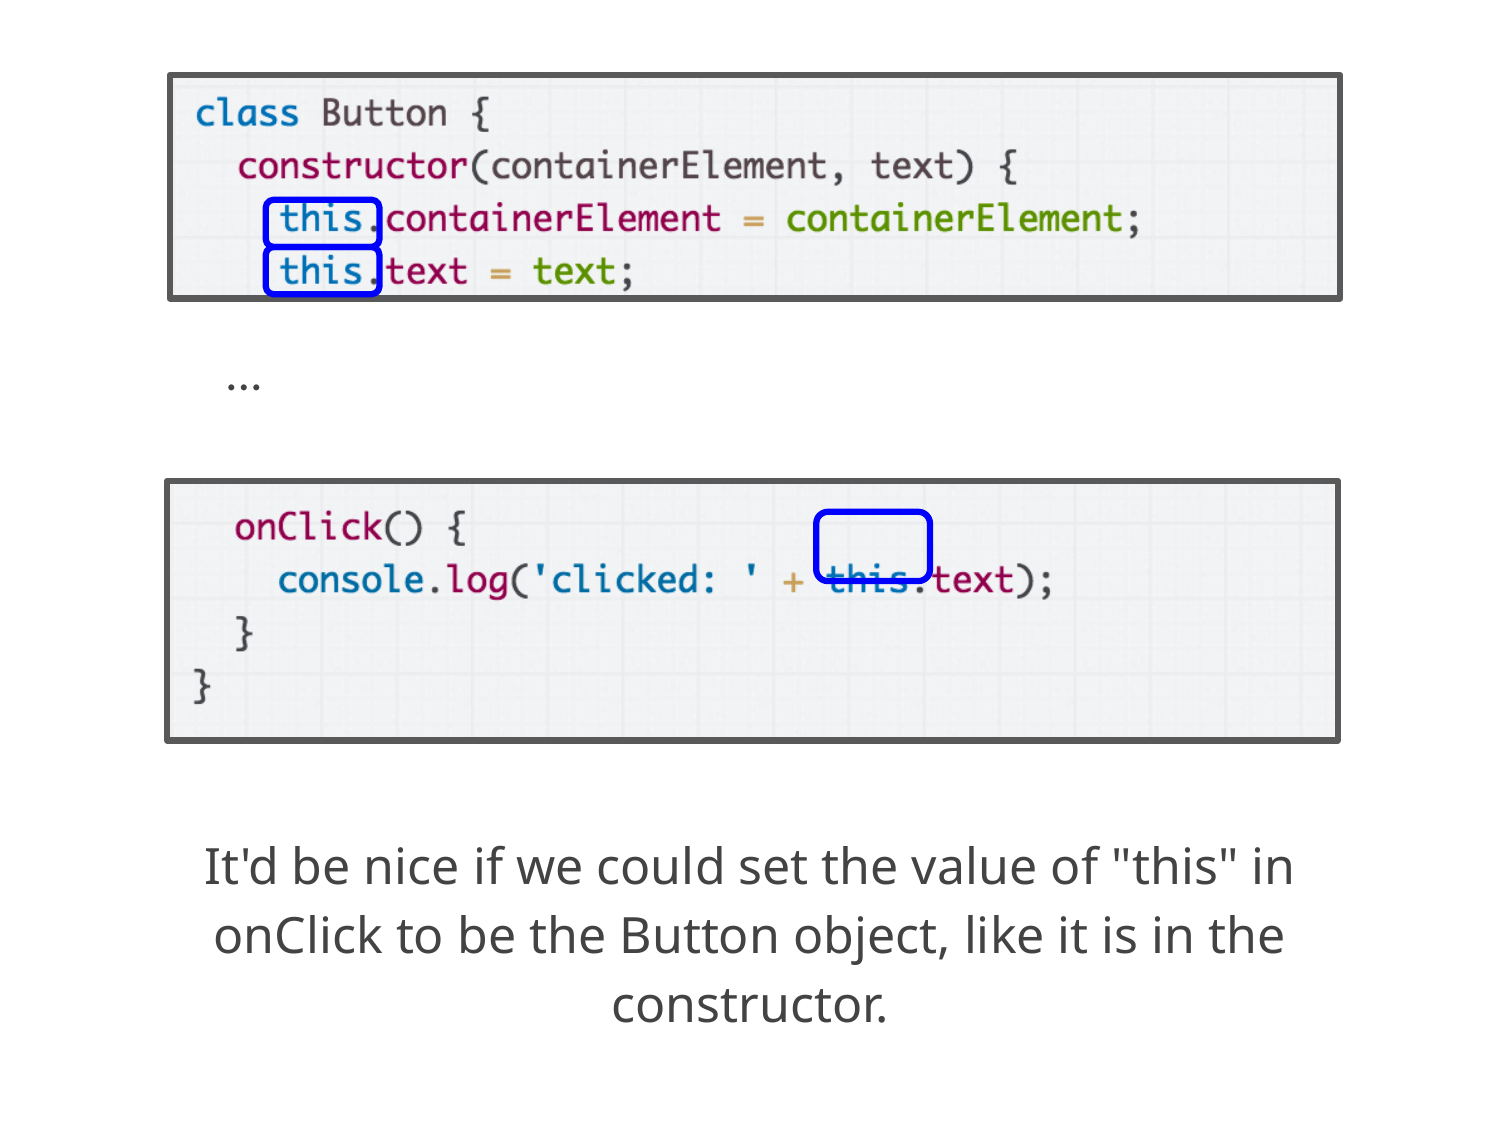

...
# It'd be nice if we could set the value of "this" in onClick to be the Button object, like it is in the constructor.